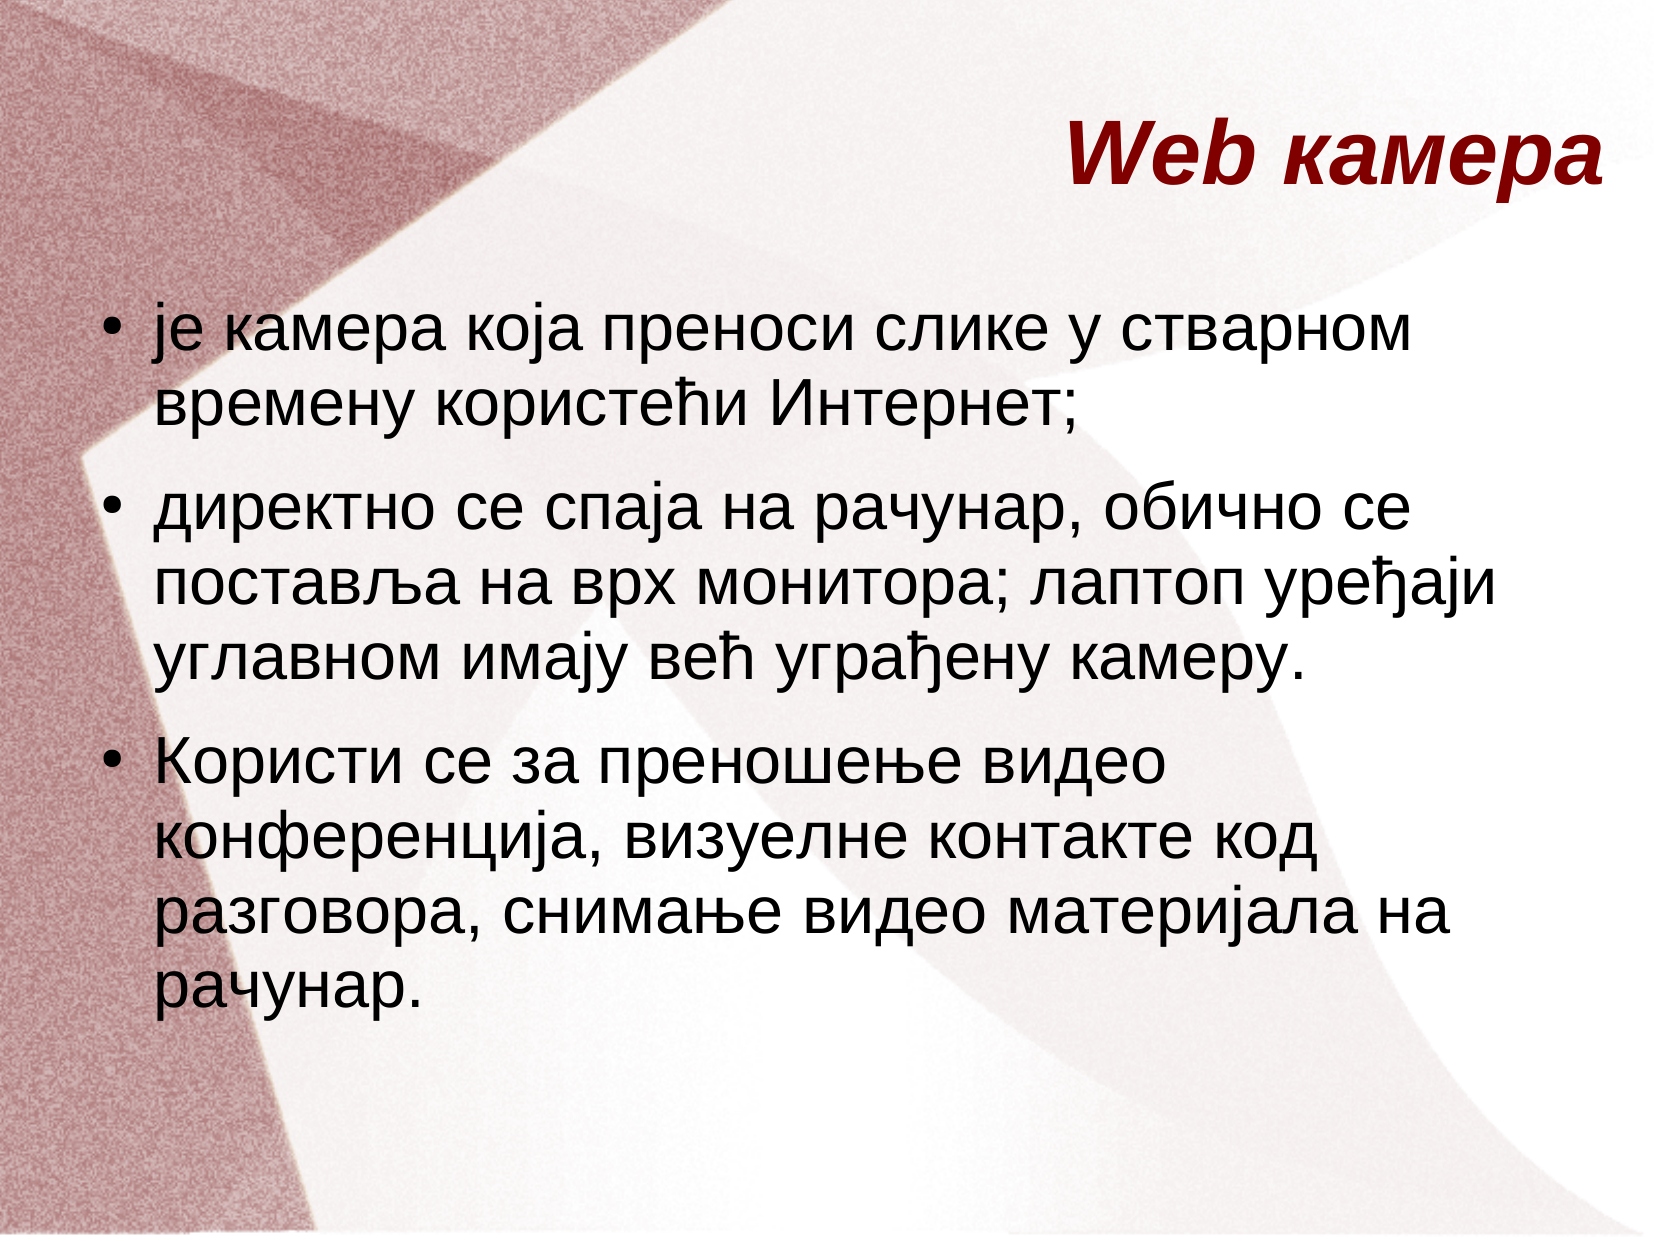

# Web камера
је камера која преноси слике у стварном времену користећи Интернет;
директно се спаја на рачунар, обично се поставља на врх монитора; лаптоп уређаји углавном имају већ уграђену камеру.
Користи се за преношење видео конференција, визуелне контакте код разговора, снимање видео материјала на рачунар.